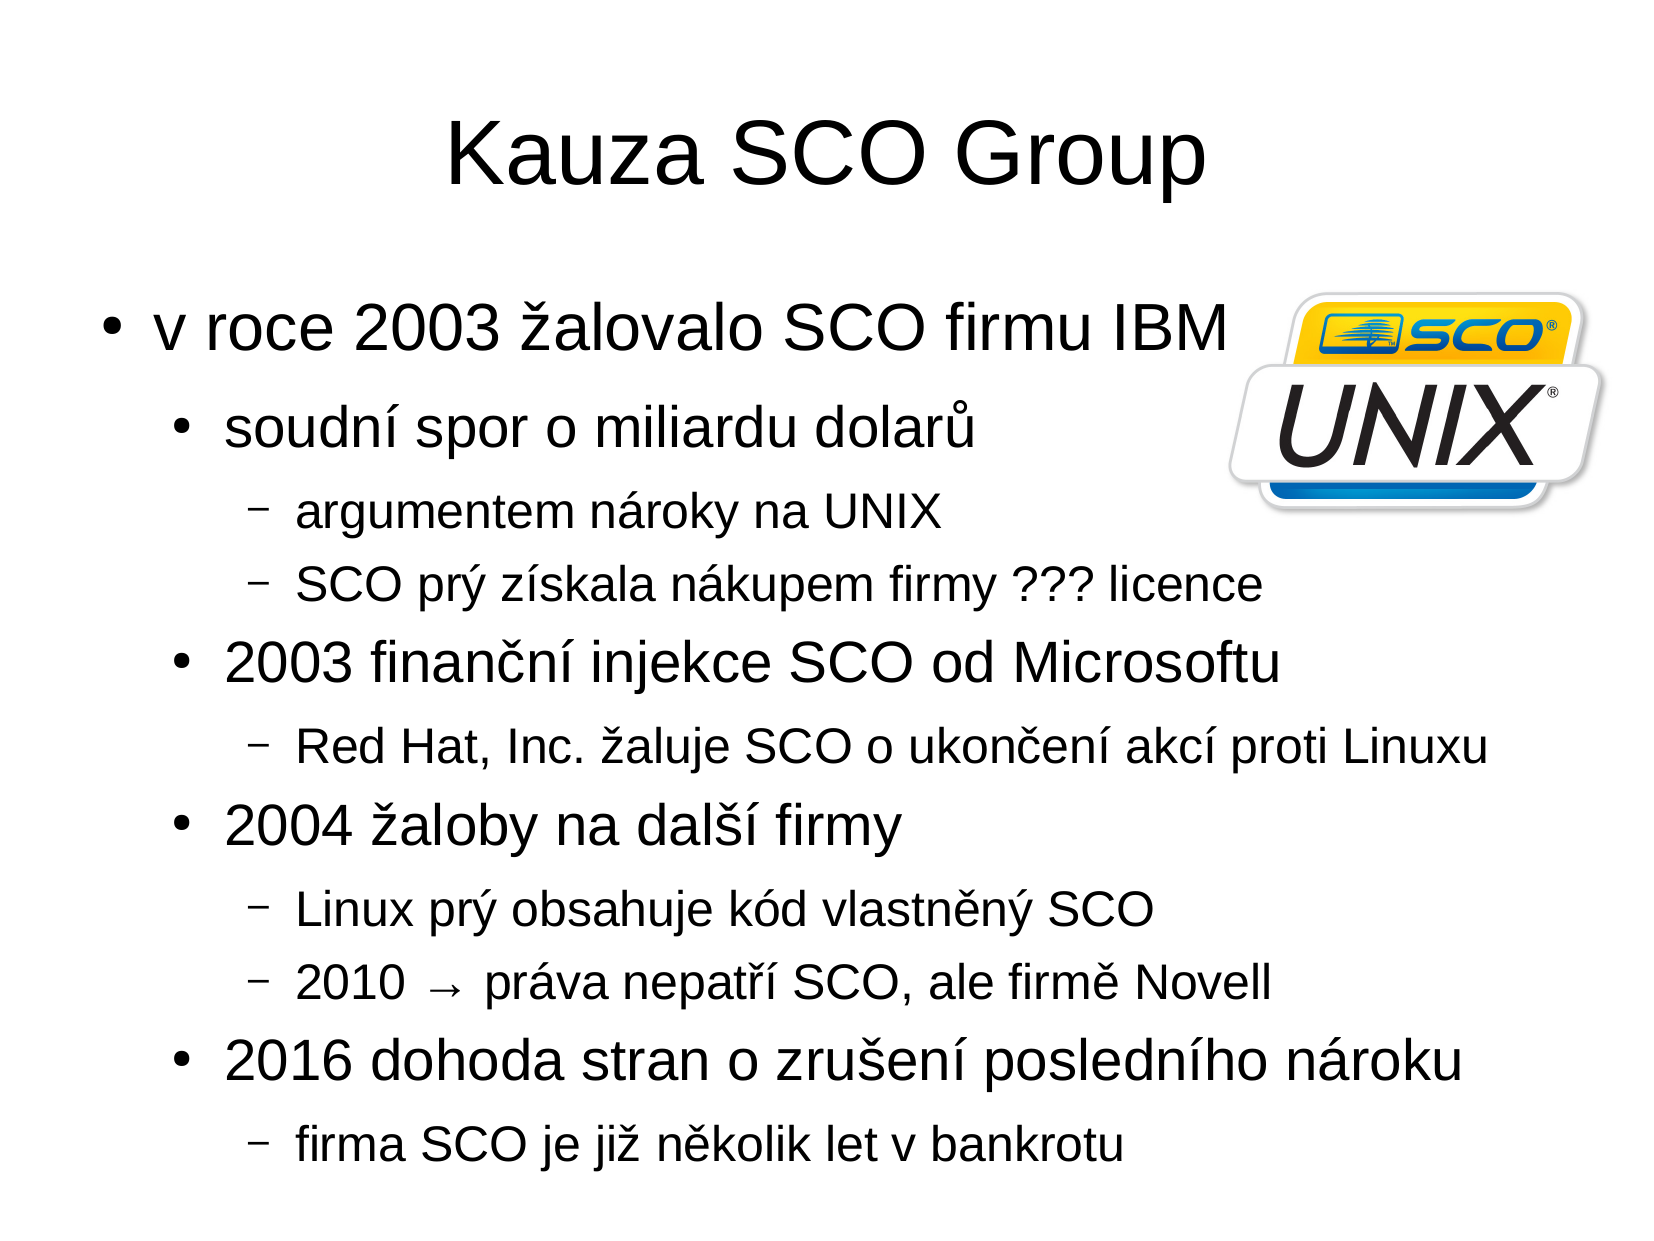

# Kauza SCO Group
v roce 2003 žalovalo SCO firmu IBM
soudní spor o miliardu dolarů
argumentem nároky na UNIX
SCO prý získala nákupem firmy ??? licence
2003 finanční injekce SCO od Microsoftu
Red Hat, Inc. žaluje SCO o ukončení akcí proti Linuxu
2004 žaloby na další firmy
Linux prý obsahuje kód vlastněný SCO
2010 → práva nepatří SCO, ale firmě Novell
2016 dohoda stran o zrušení posledního nároku
firma SCO je již několik let v bankrotu